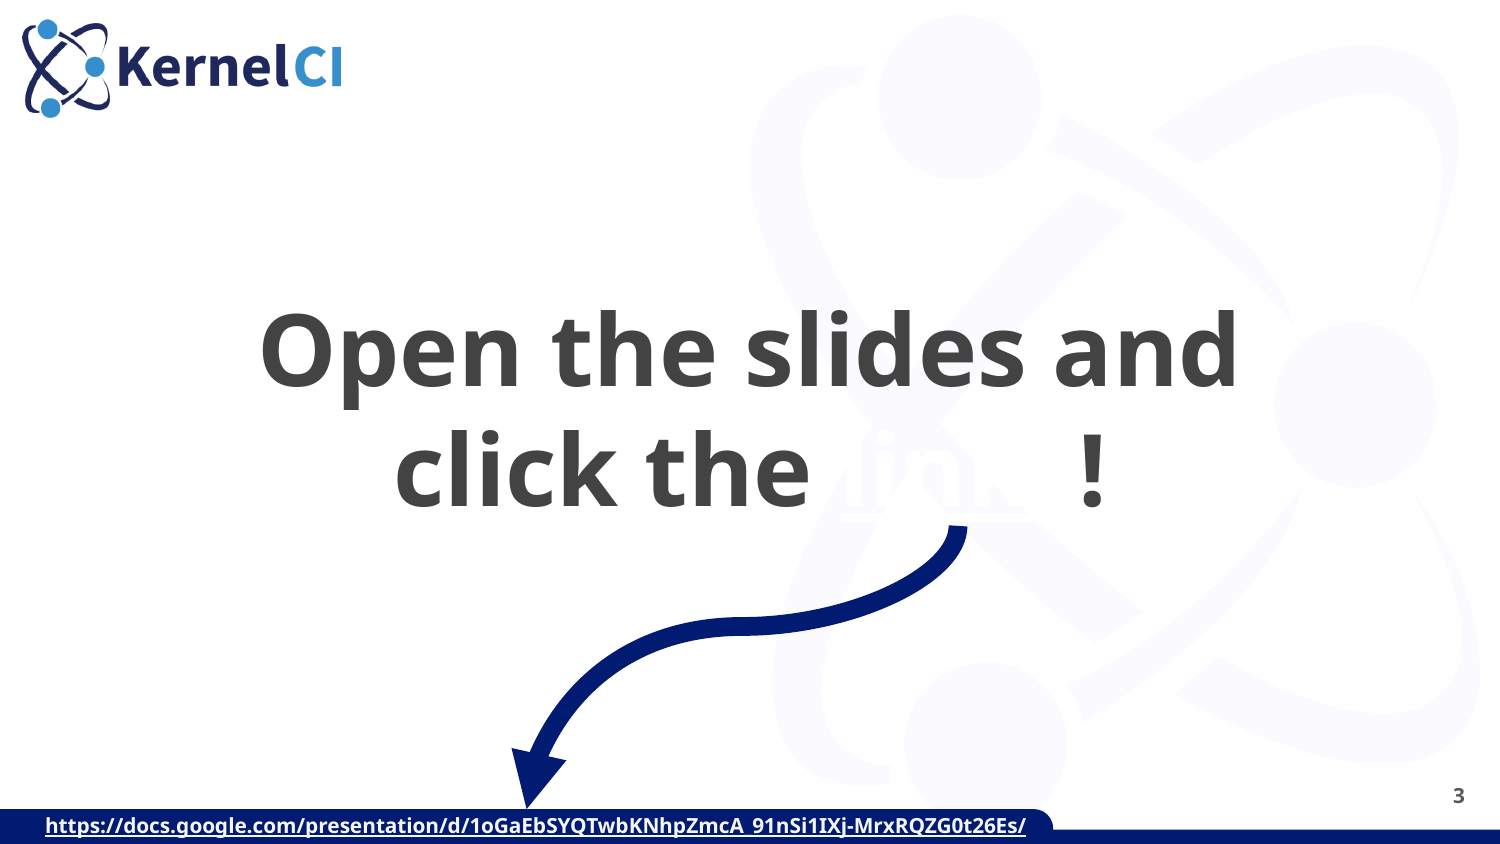

#
Open the slides and click the links!
https://docs.google.com/presentation/d/1oGaEbSYQTwbKNhpZmcA_91nSi1IXj-MrxRQZG0t26Es/